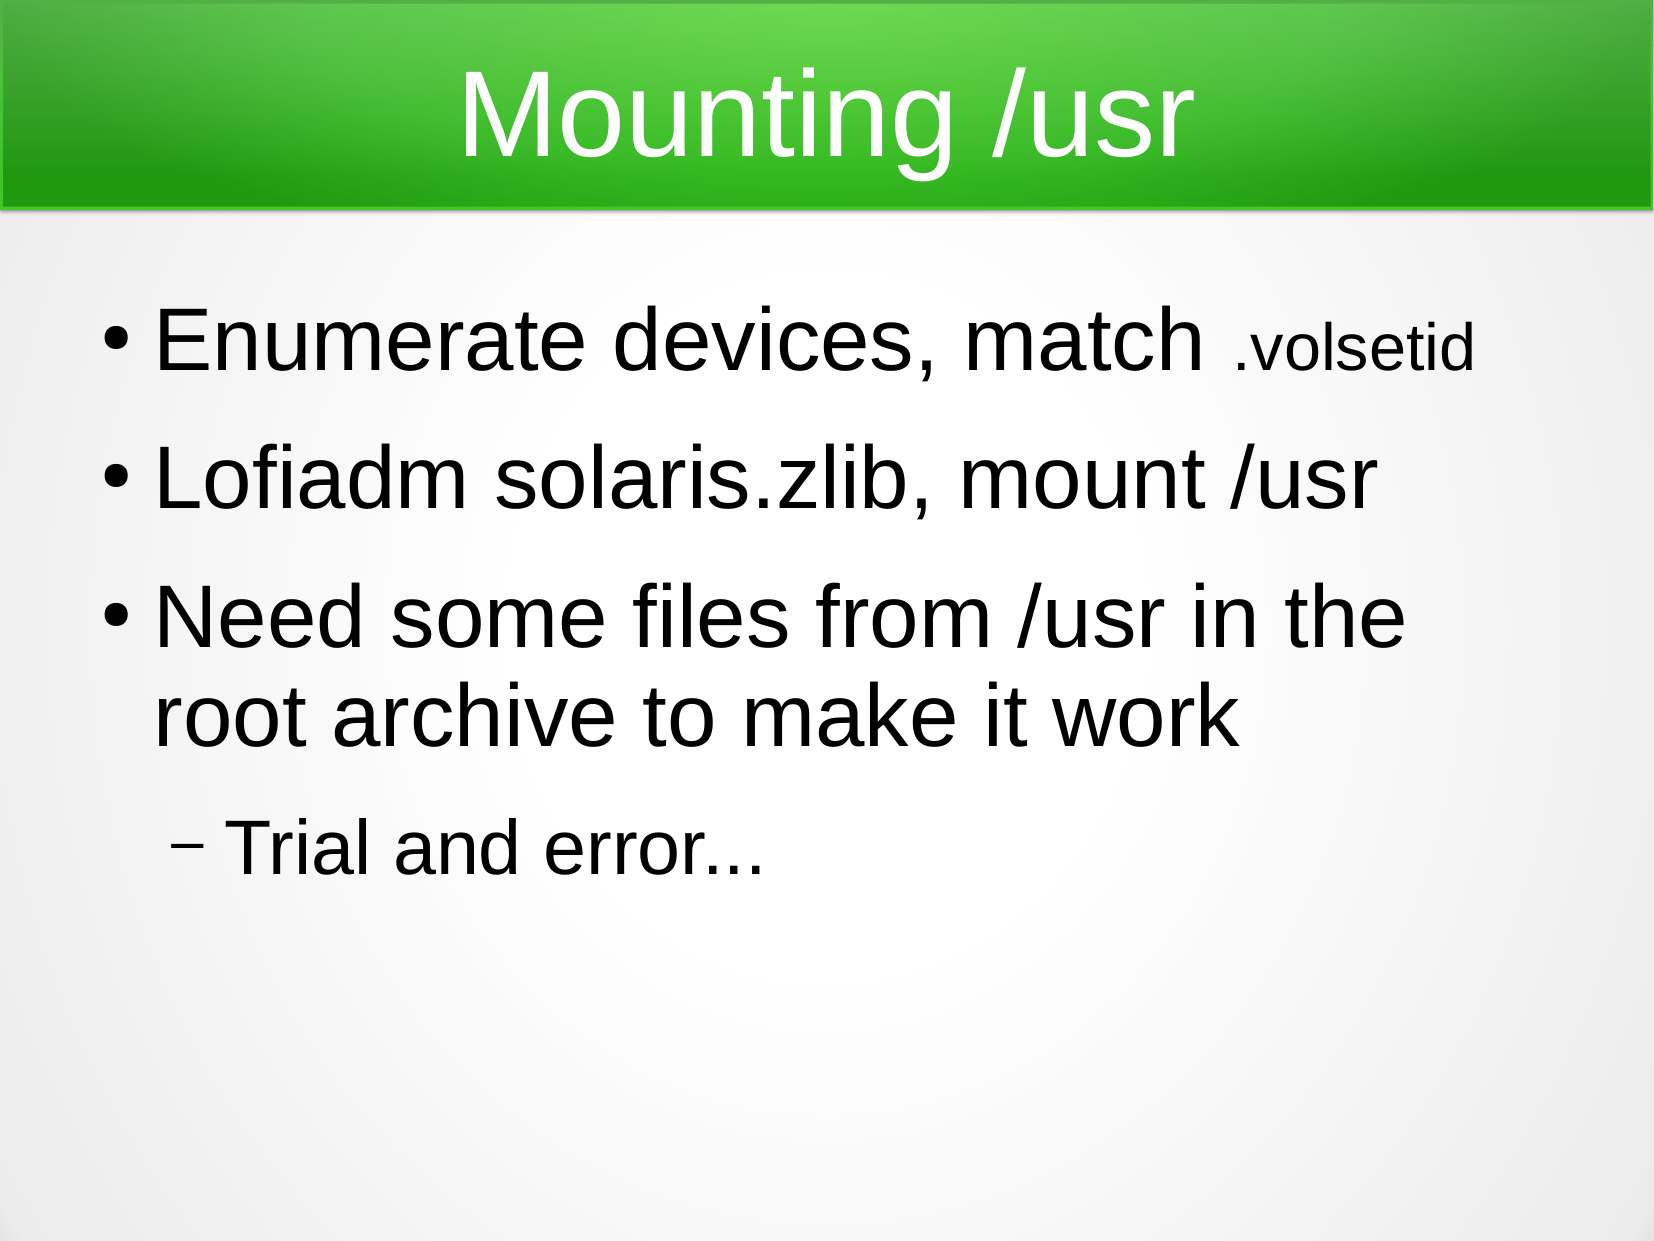

# Mounting /usr
Enumerate devices, match .volsetid
Lofiadm solaris.zlib, mount /usr
Need some files from /usr in the root archive to make it work
Trial and error...